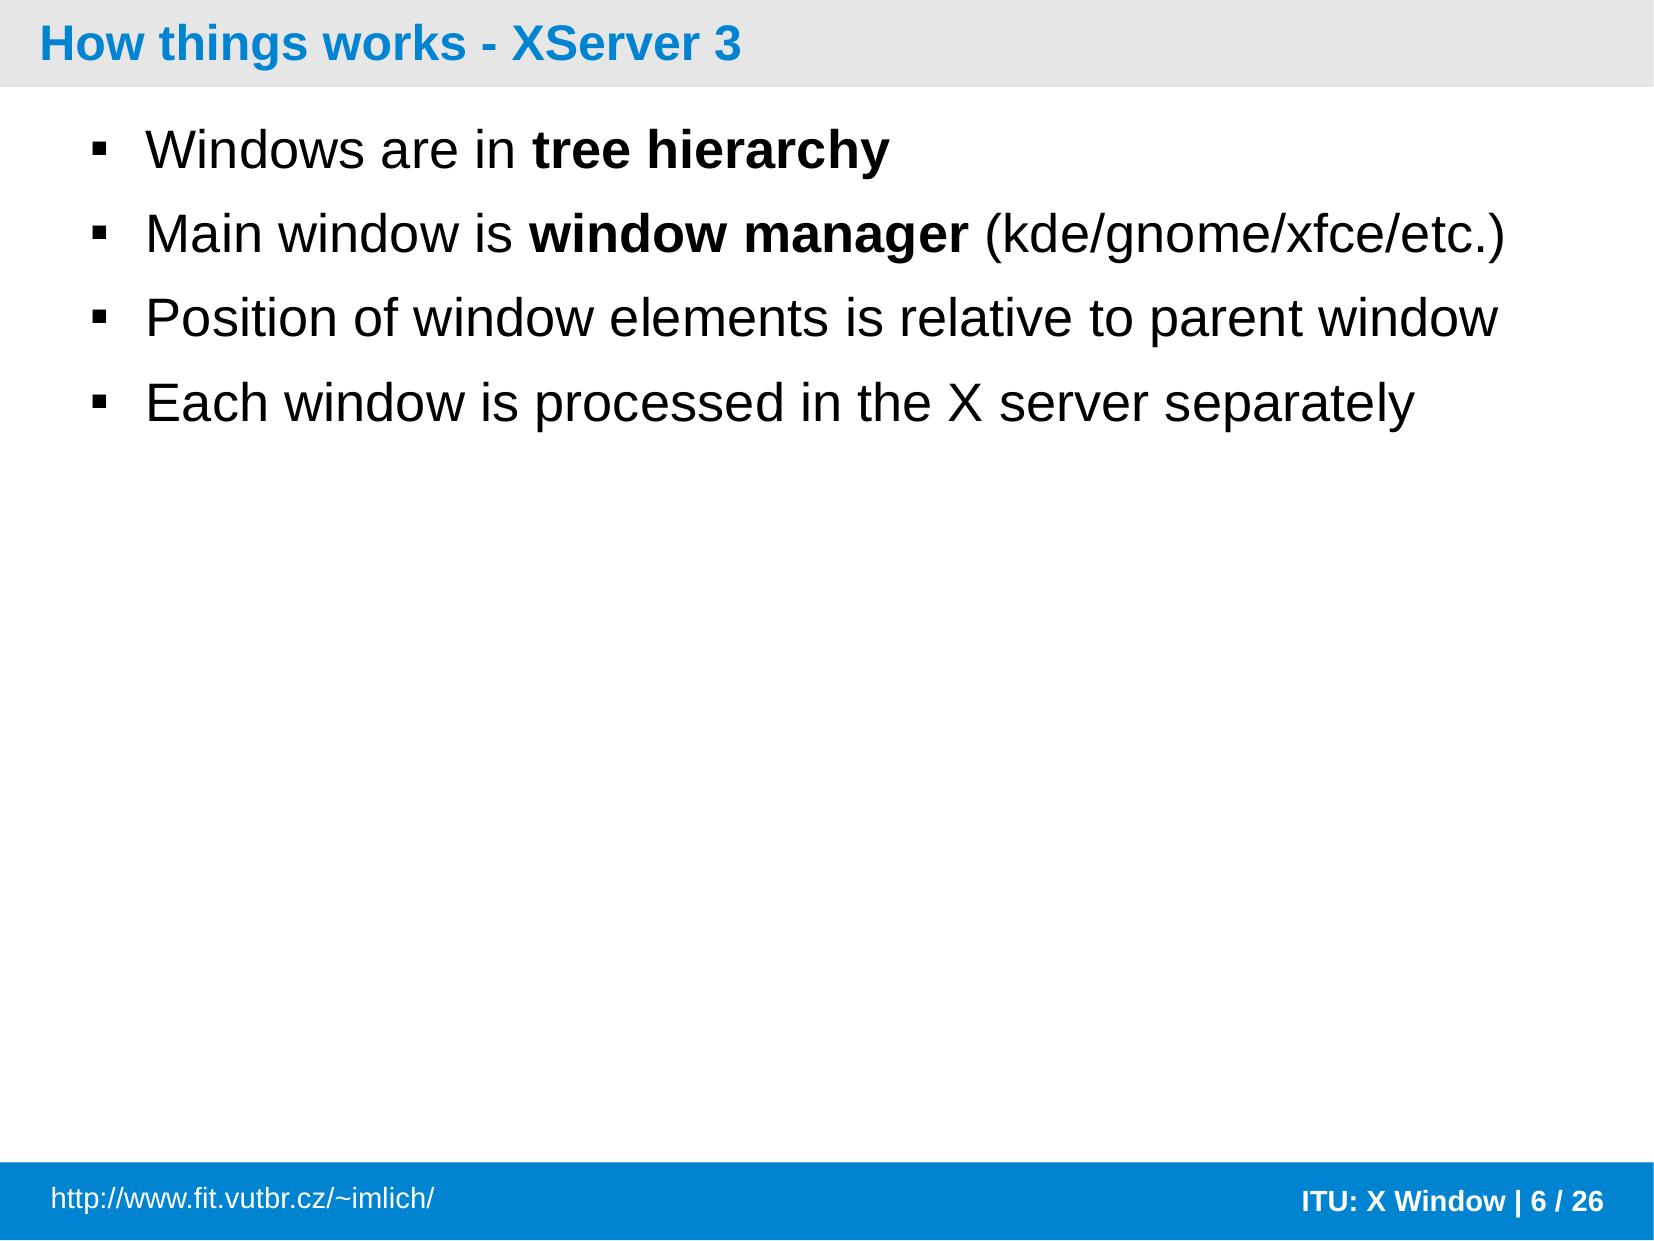

# How things works - XServer 3
Windows are in tree hierarchy
Main window is window manager (kde/gnome/xfce/etc.)
Position of window elements is relative to parent window
Each window is processed in the X server separately